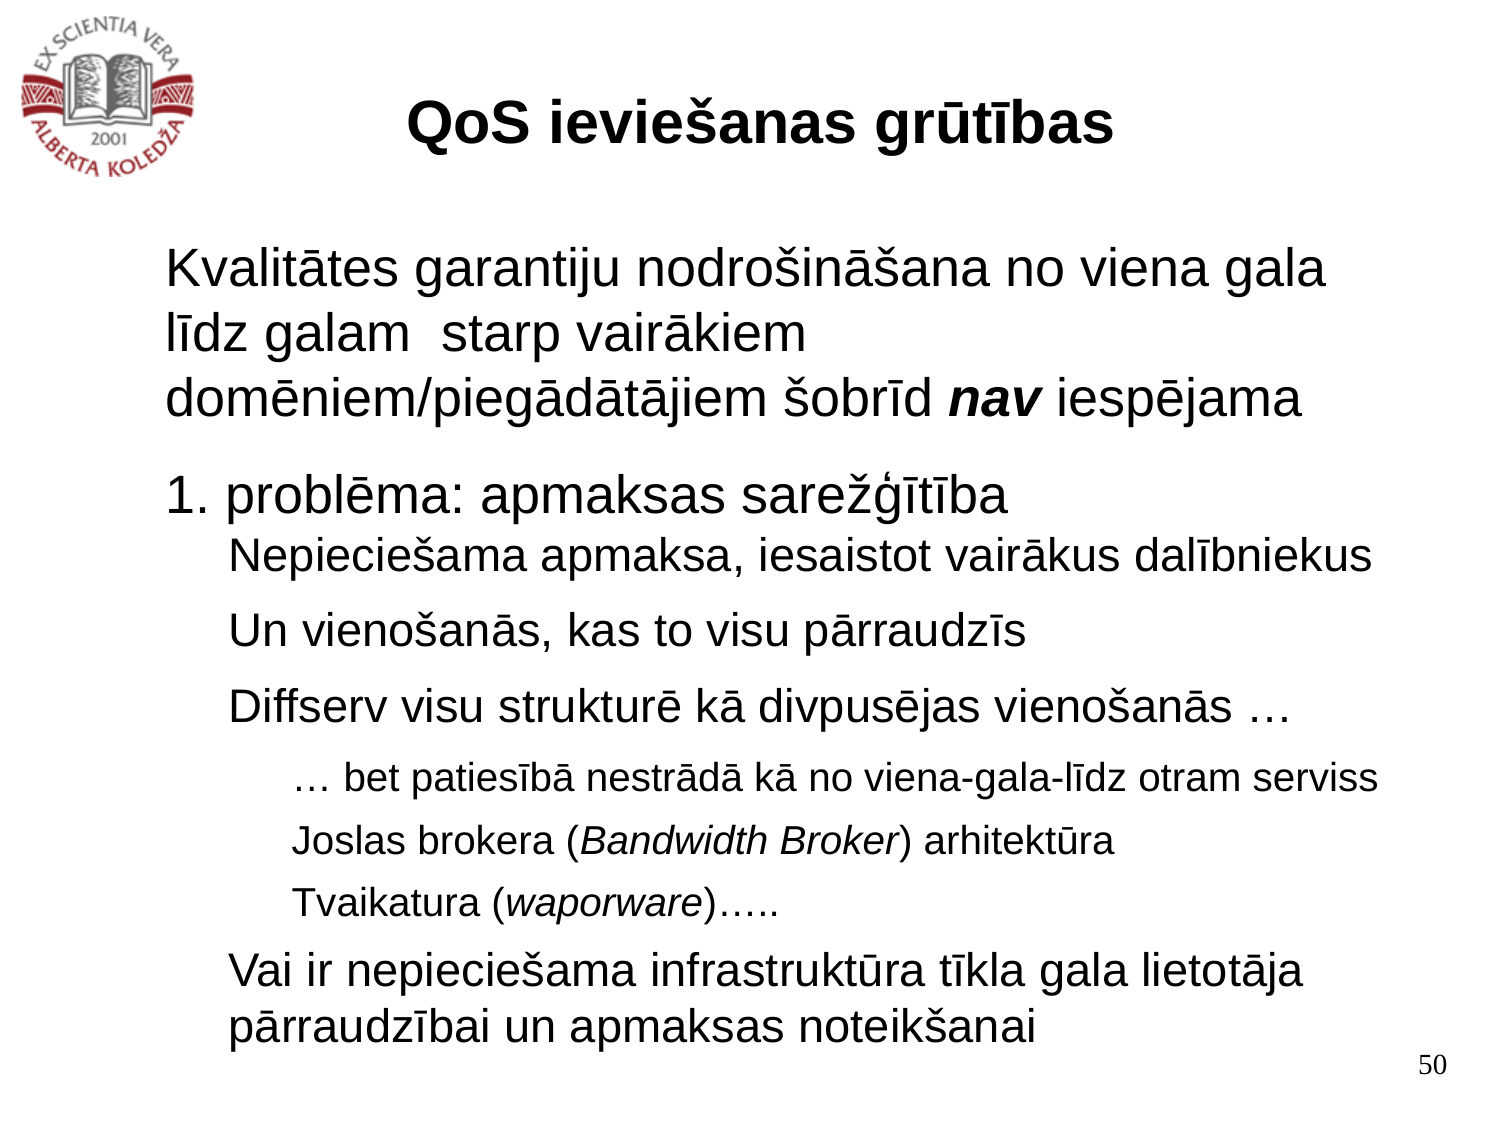

# QoS ieviešanas grūtības
Kvalitātes garantiju nodrošināšana no viena gala līdz galam starp vairākiem domēniem/piegādātājiem šobrīd nav iespējama
1. problēma: apmaksas sarežģītība
Nepieciešama apmaksa, iesaistot vairākus dalībniekus
Un vienošanās, kas to visu pārraudzīs
Diffserv visu strukturē kā divpusējas vienošanās …
… bet patiesībā nestrādā kā no viena-gala-līdz otram serviss
Joslas brokera (Bandwidth Broker) arhitektūra
Tvaikatura (waporware)…..
Vai ir nepieciešama infrastruktūra tīkla gala lietotāja pārraudzībai un apmaksas noteikšanai